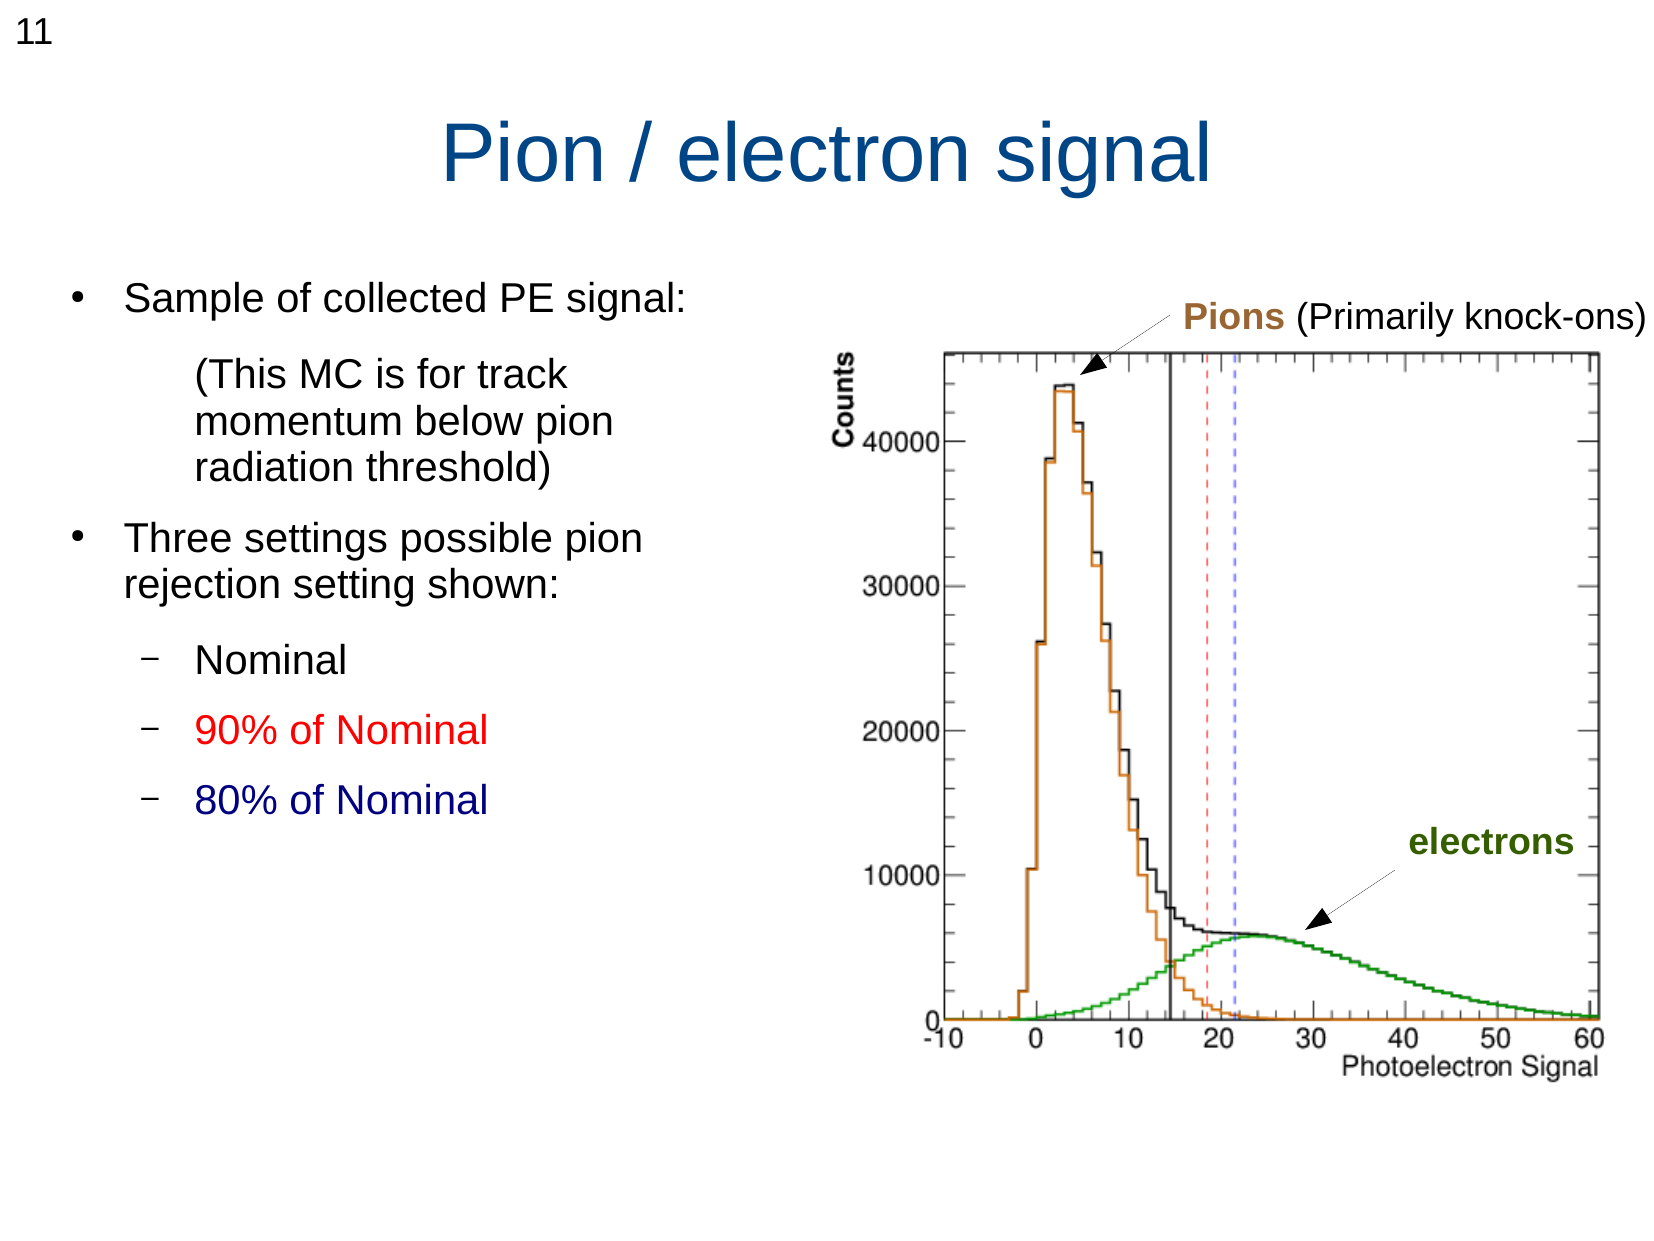

11
# Pion / electron signal
Sample of collected PE signal:
(This MC is for track momentum below pion radiation threshold)
Three settings possible pion rejection setting shown:
Nominal
90% of Nominal
80% of Nominal
Pions (Primarily knock-ons)
electrons